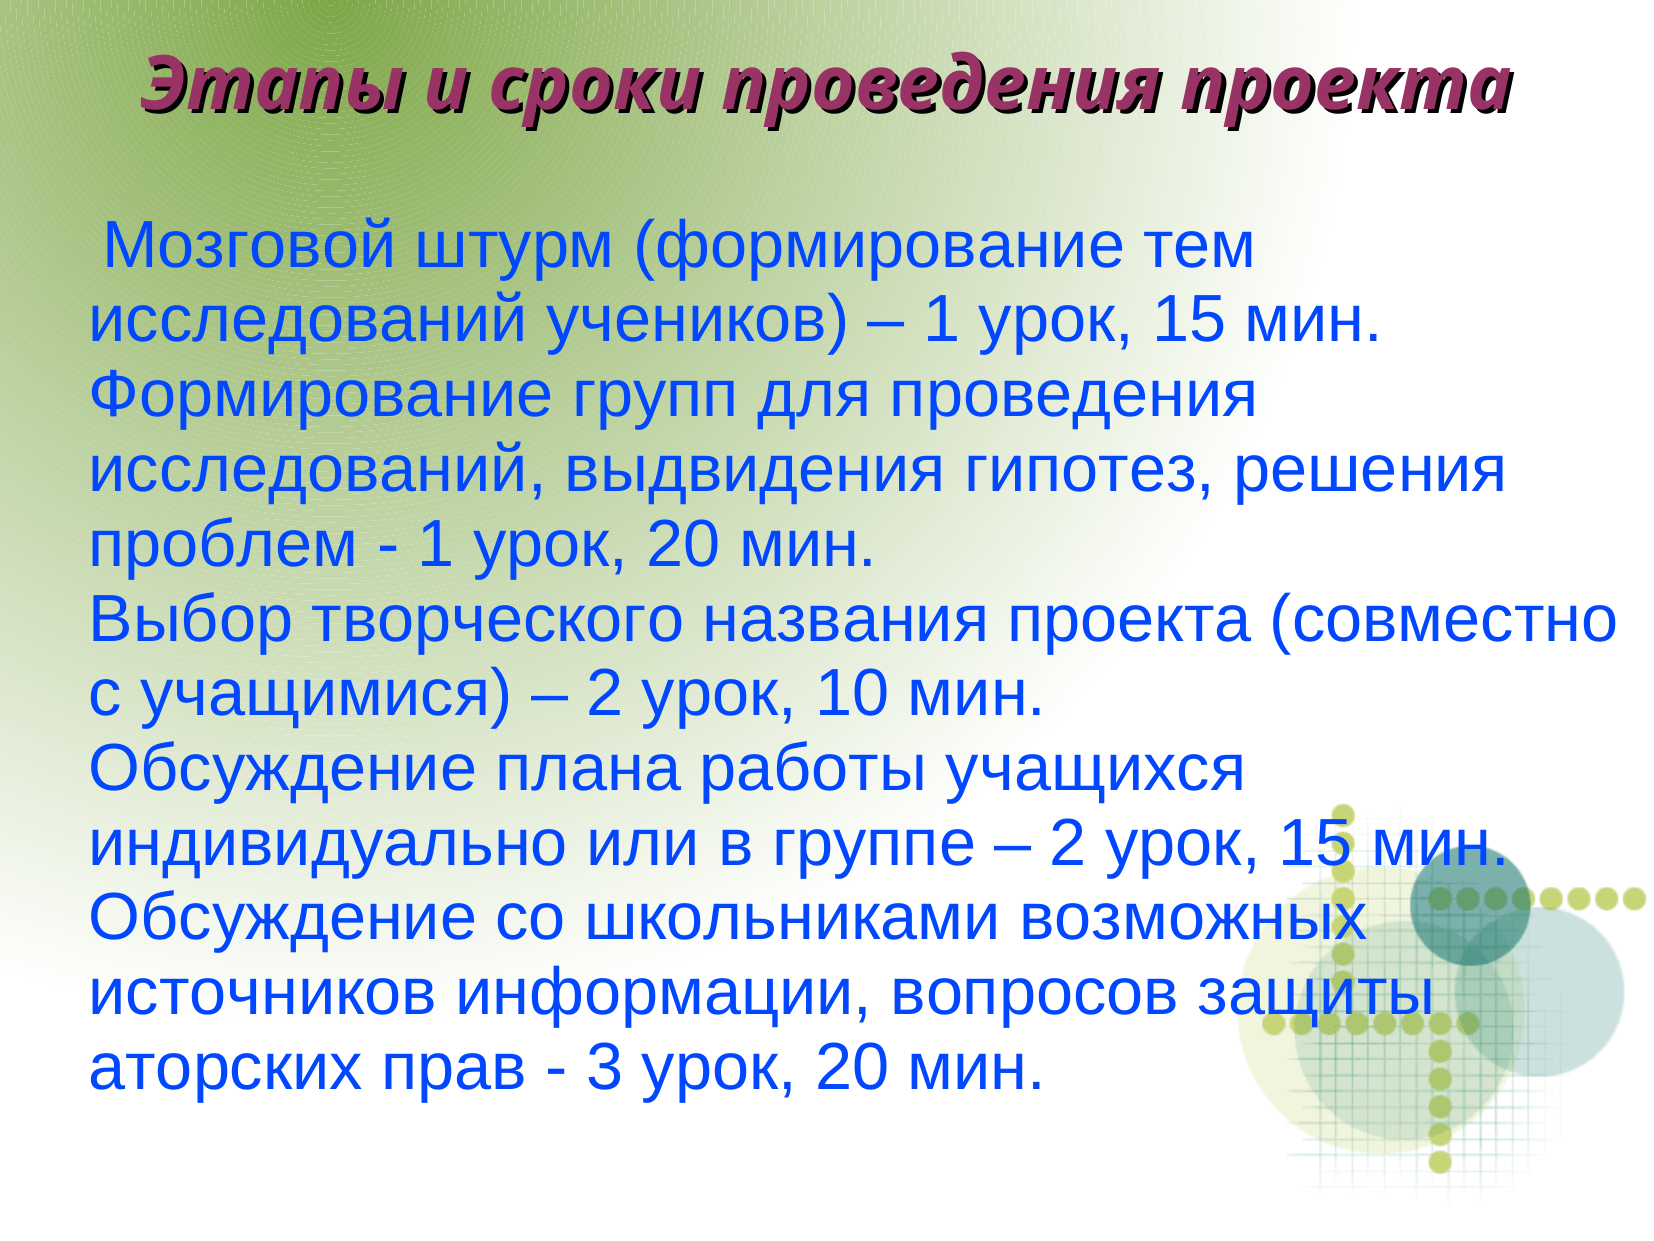

Этапы и сроки проведения проекта
 Мозговой штурм (формирование тем исследований учеников) – 1 урок, 15 мин.
Формирование групп для проведения исследований, выдвидения гипотез, решения проблем - 1 урок, 20 мин.
Выбор творческого названия проекта (совместно с учащимися) – 2 урок, 10 мин.
Обсуждение плана работы учащихся индивидуально или в группе – 2 урок, 15 мин.
Обсуждение со школьниками возможных источников информации, вопросов защиты аторских прав - 3 урок, 20 мин.